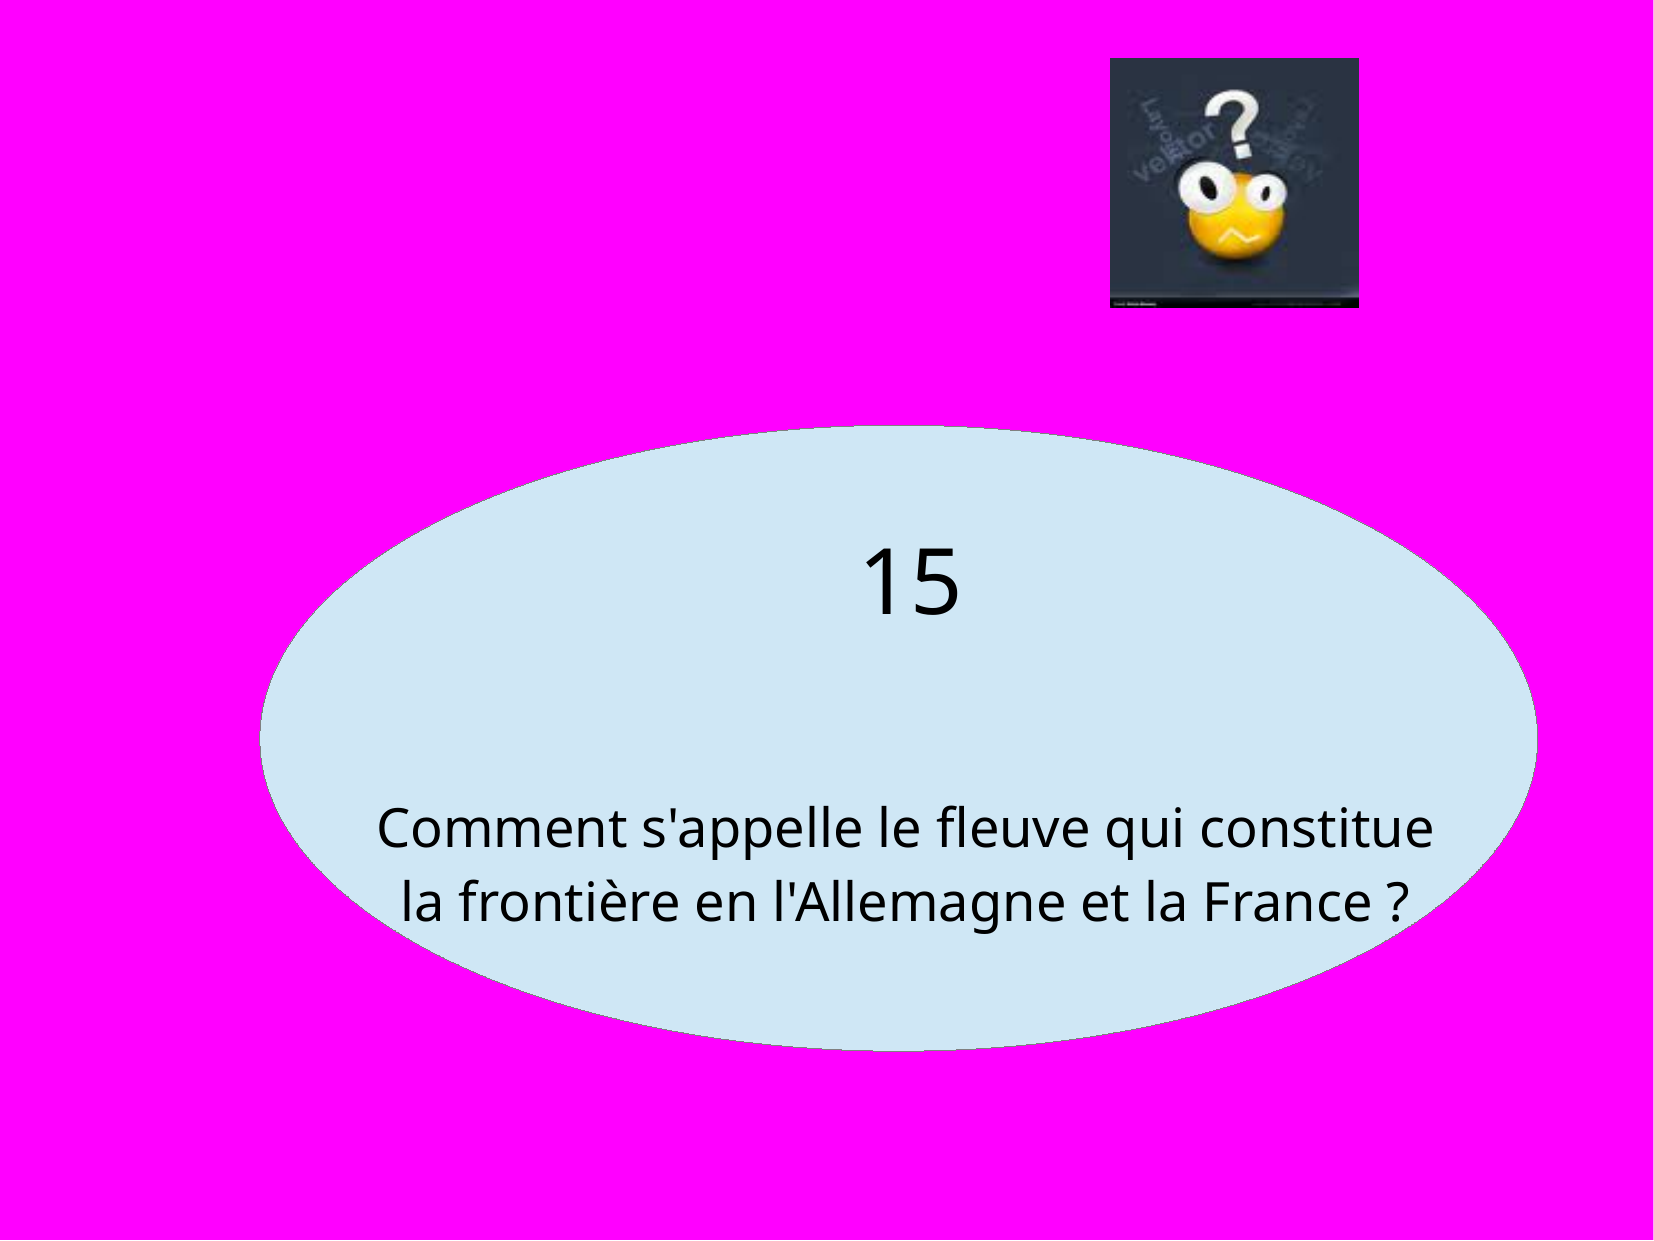

#
 15
 Comment s'appelle le fleuve qui constitue
 la frontière en l'Allemagne et la France ?